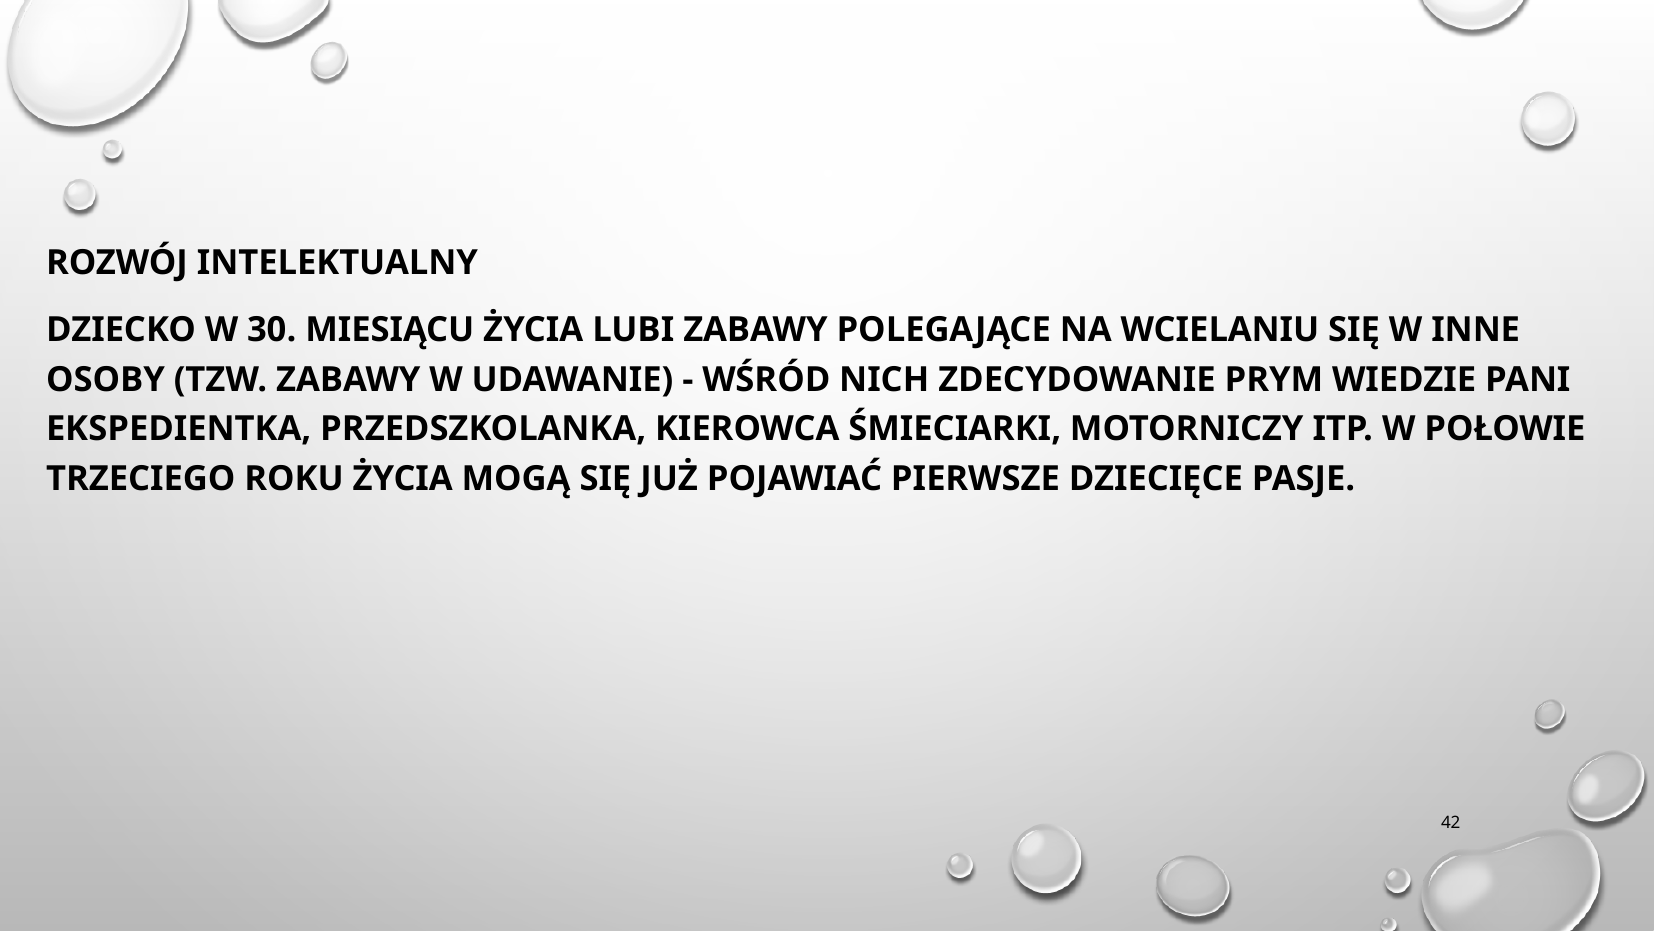

# Rozwój intelektualny
Dziecko w 30. miesiącu życia lubi zabawy polegające na wcielaniu się w inne osoby (tzw. zabawy w udawanie) - wśród nich zdecydowanie prym wiedzie pani ekspedientka, przedszkolanka, kierowca śmieciarki, motorniczy itp. W połowie trzeciego roku życia mogą się już pojawiać pierwsze dziecięce pasje.
41